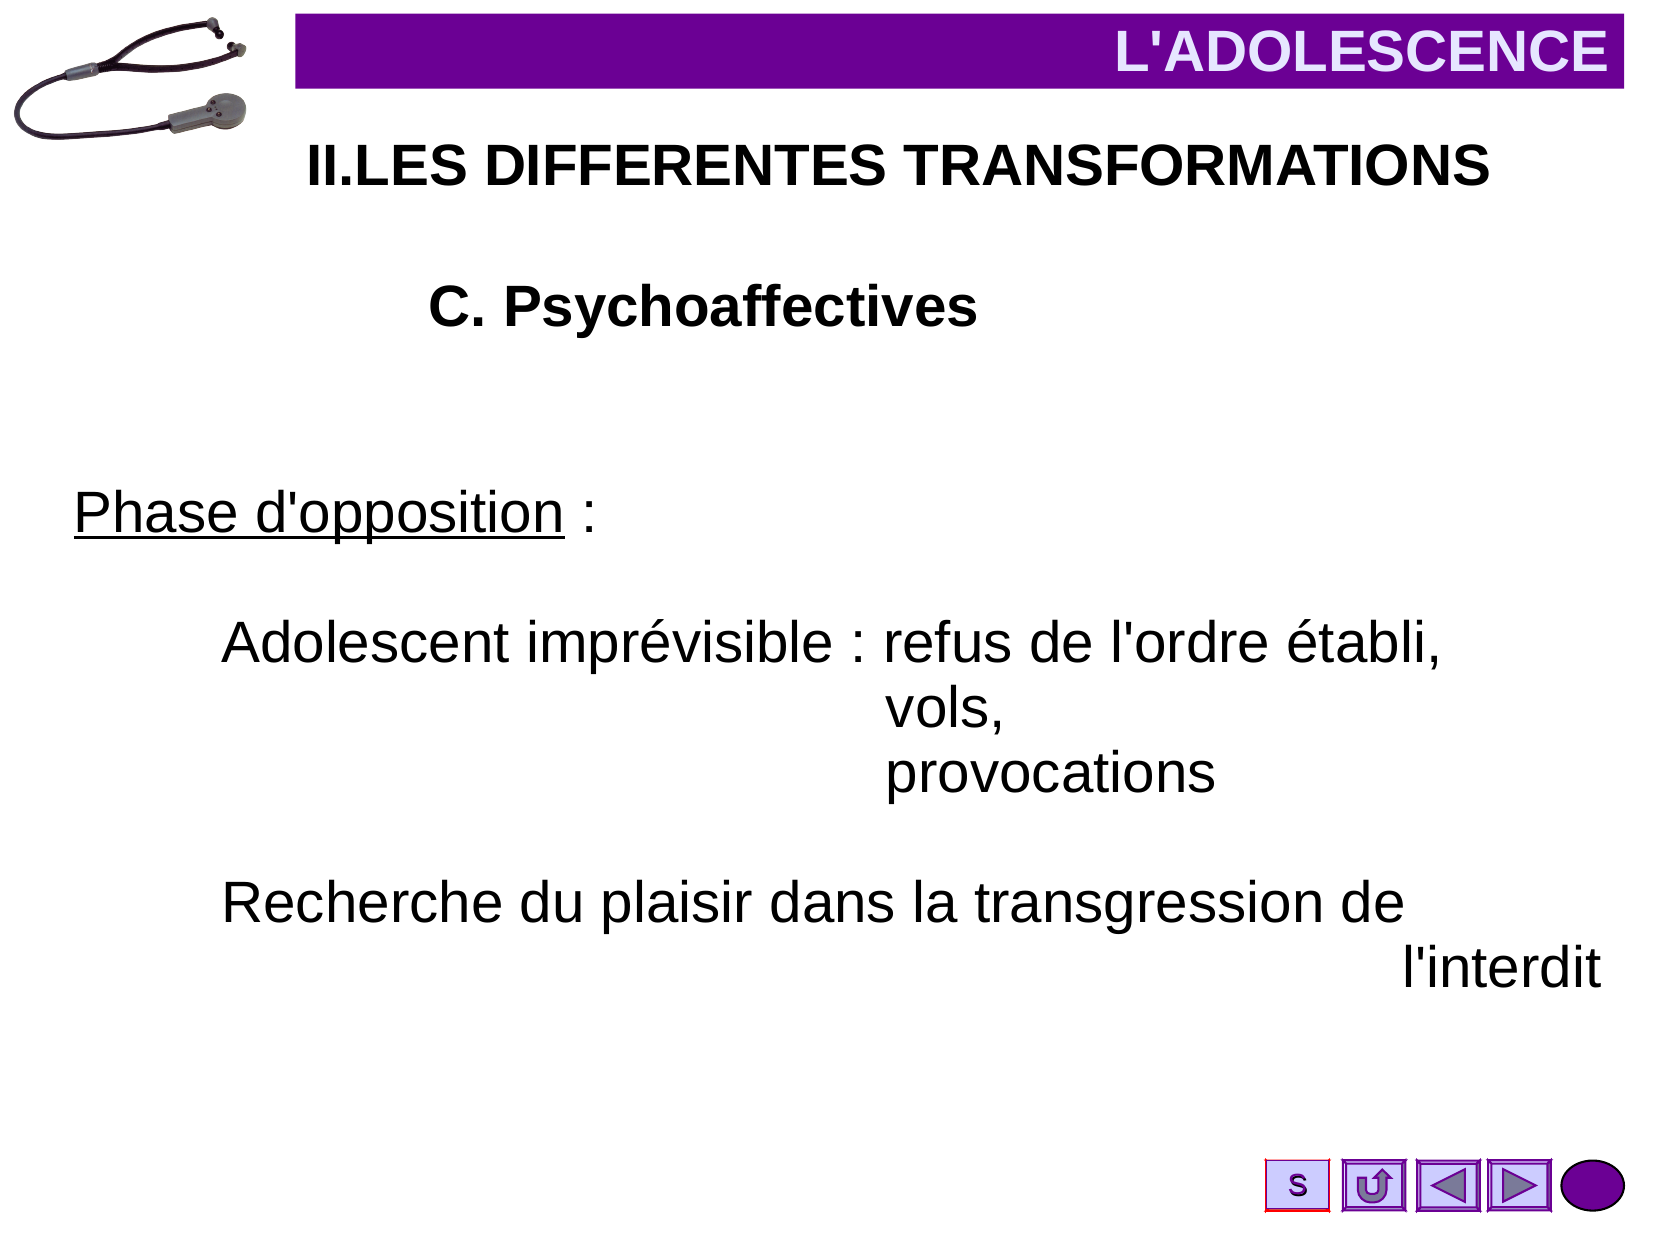

L'ADOLESCENCE
II.LES DIFFERENTES TRANSFORMATIONS
C. Psychoaffectives
Phase d'opposition :
		Adolescent imprévisible : refus de l'ordre établi, 													vols,
											provocations
		Recherche du plaisir dans la transgression de 																				l'interdit